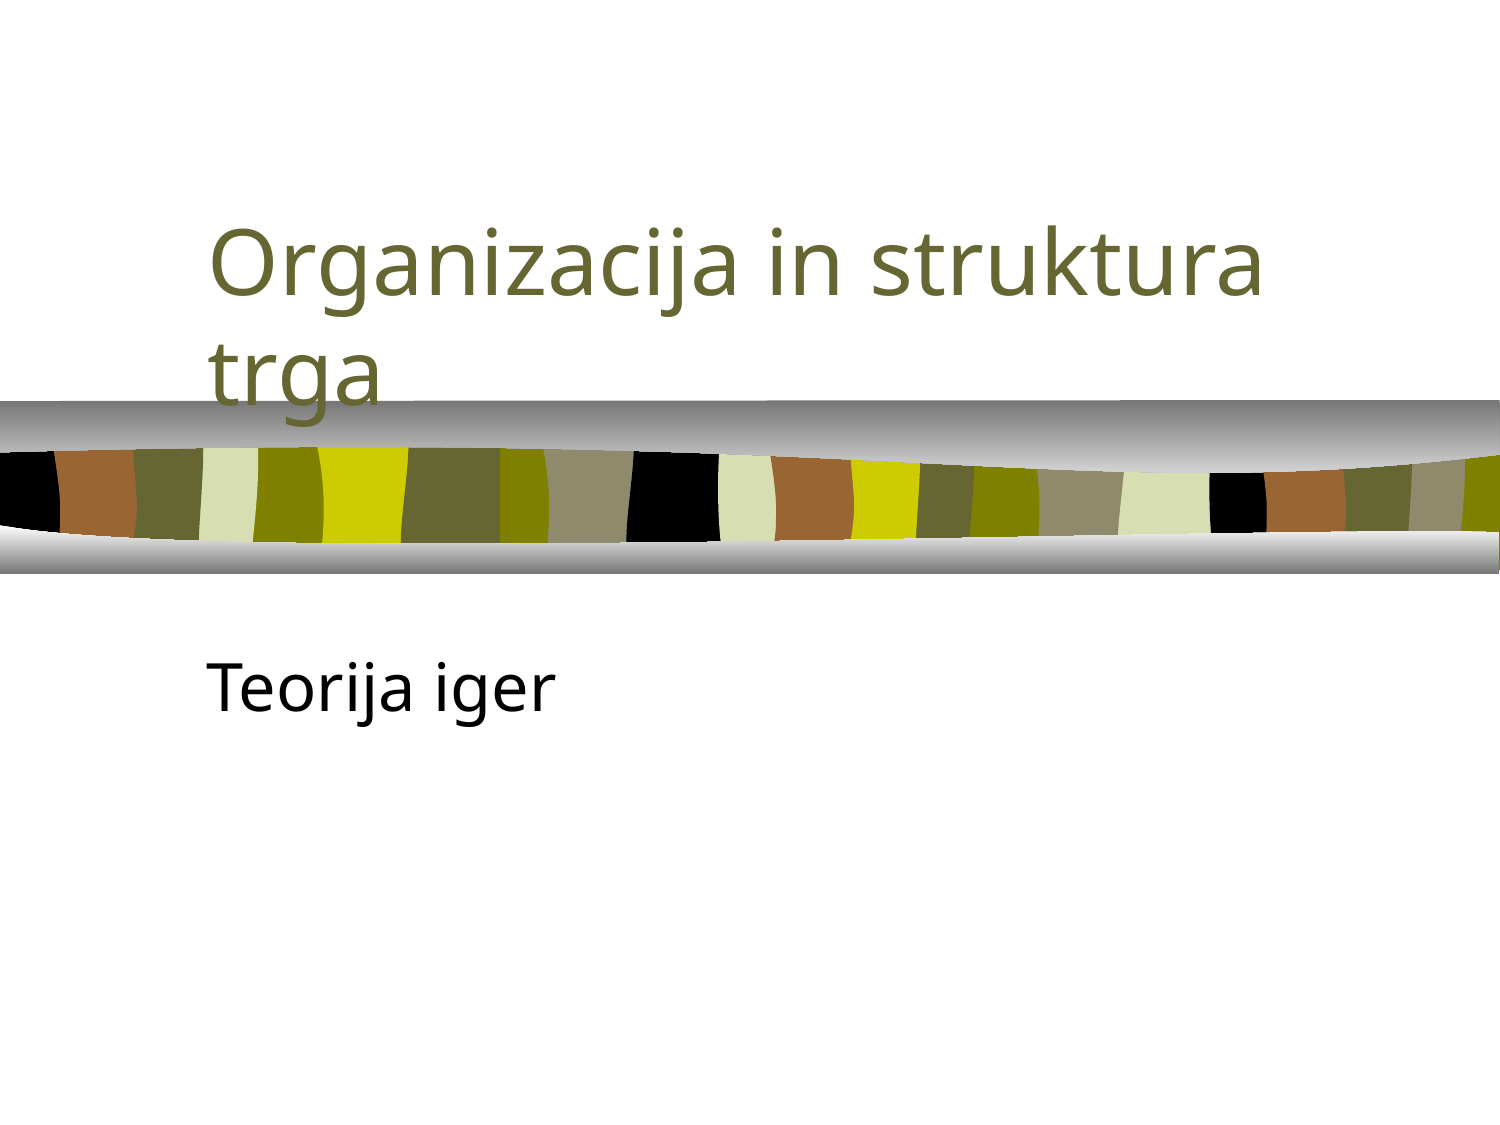

# Organizacija in struktura trga
Teorija iger